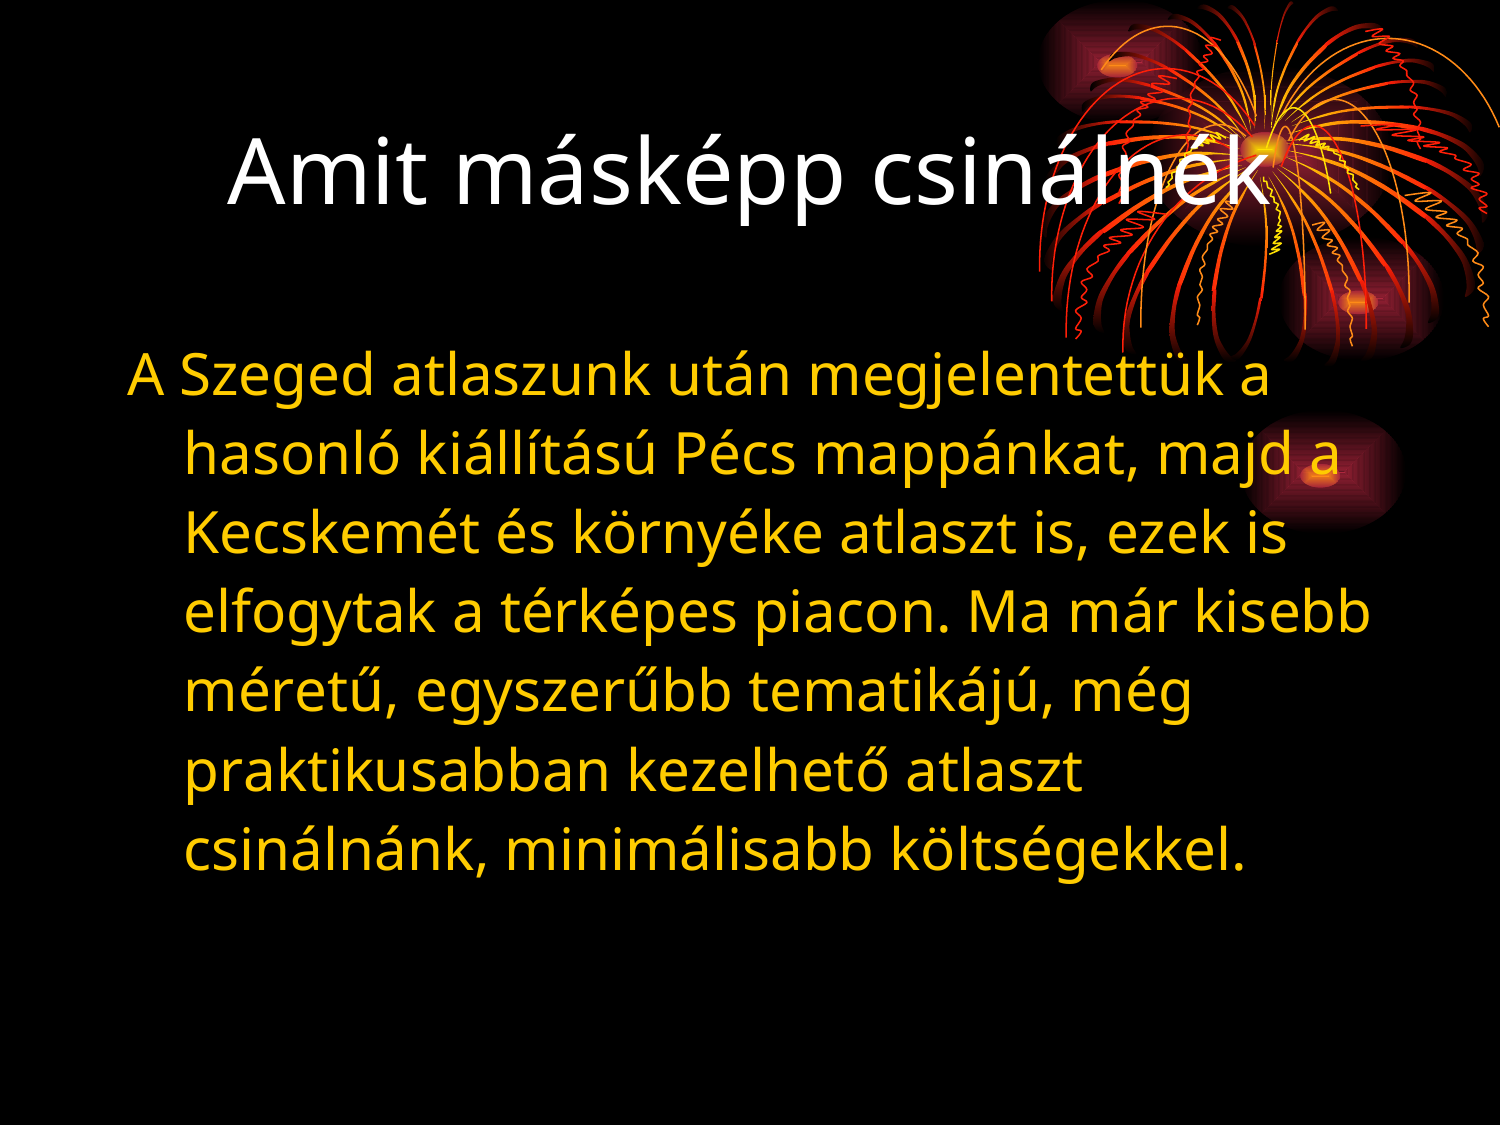

# Amit másképp csinálnék
A Szeged atlaszunk után megjelentettük a hasonló kiállítású Pécs mappánkat, majd a Kecskemét és környéke atlaszt is, ezek is elfogytak a térképes piacon. Ma már kisebb méretű, egyszerűbb tematikájú, még praktikusabban kezelhető atlaszt csinálnánk, minimálisabb költségekkel.